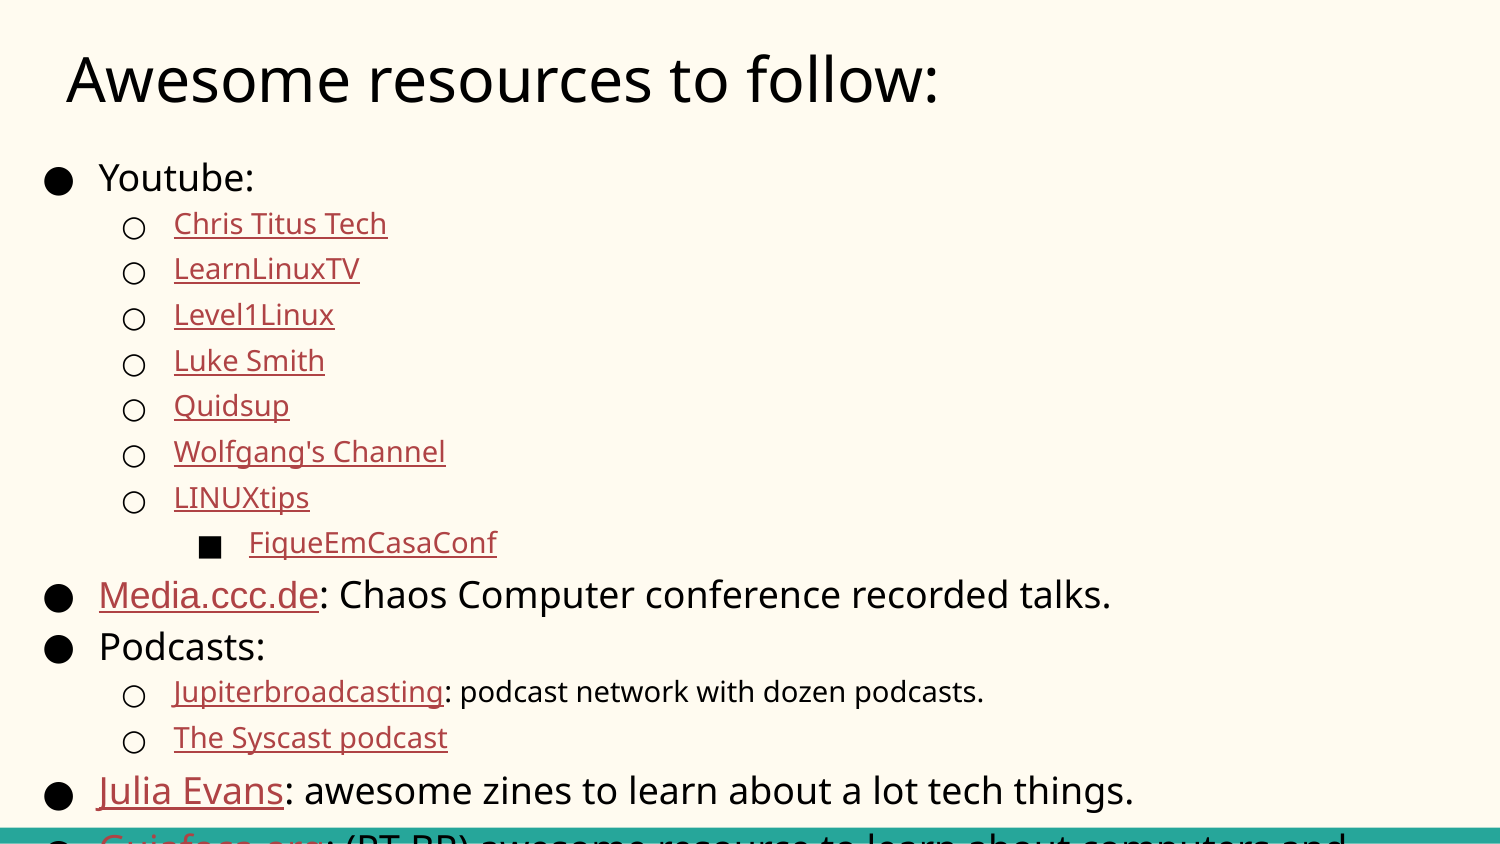

# Awesome resources to follow:
Youtube:
Chris Titus Tech
LearnLinuxTV
Level1Linux
Luke Smith
Quidsup
Wolfgang's Channel
LINUXtips
FiqueEmCasaConf
Media.ccc.de: Chaos Computer conference recorded talks.
Podcasts:
Jupiterbroadcasting: podcast network with dozen podcasts.
The Syscast podcast
Julia Evans: awesome zines to learn about a lot tech things.
Guiafoca.org: (PT-BR) awesome resource to learn about computers and GNU/Linux